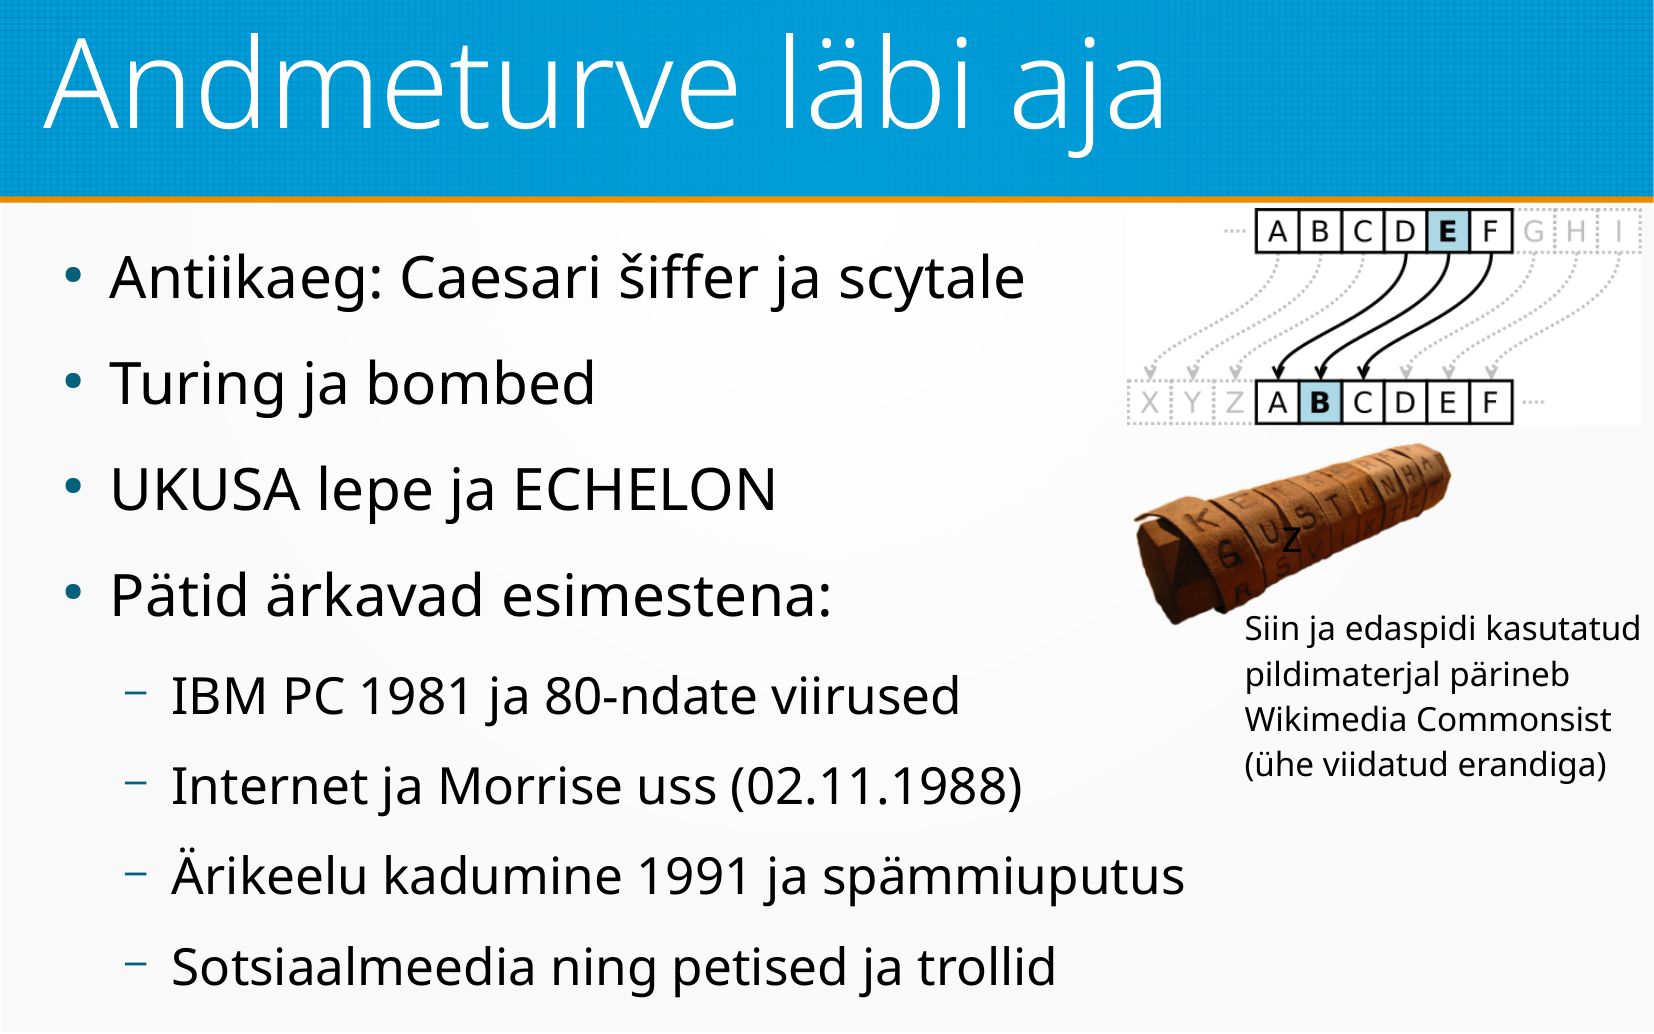

# Andmeturve läbi aja
Antiikaeg: Caesari šiffer ja scytale
Turing ja bombed
UKUSA lepe ja ECHELON
Pätid ärkavad esimestena:
IBM PC 1981 ja 80-ndate viirused
Internet ja Morrise uss (02.11.1988)
Ärikeelu kadumine 1991 ja spämmiuputus
Sotsiaalmeedia ning petised ja trollid
z
Siin ja edaspidi kasutatud pildimaterjal pärineb Wikimedia Commonsist (ühe viidatud erandiga)